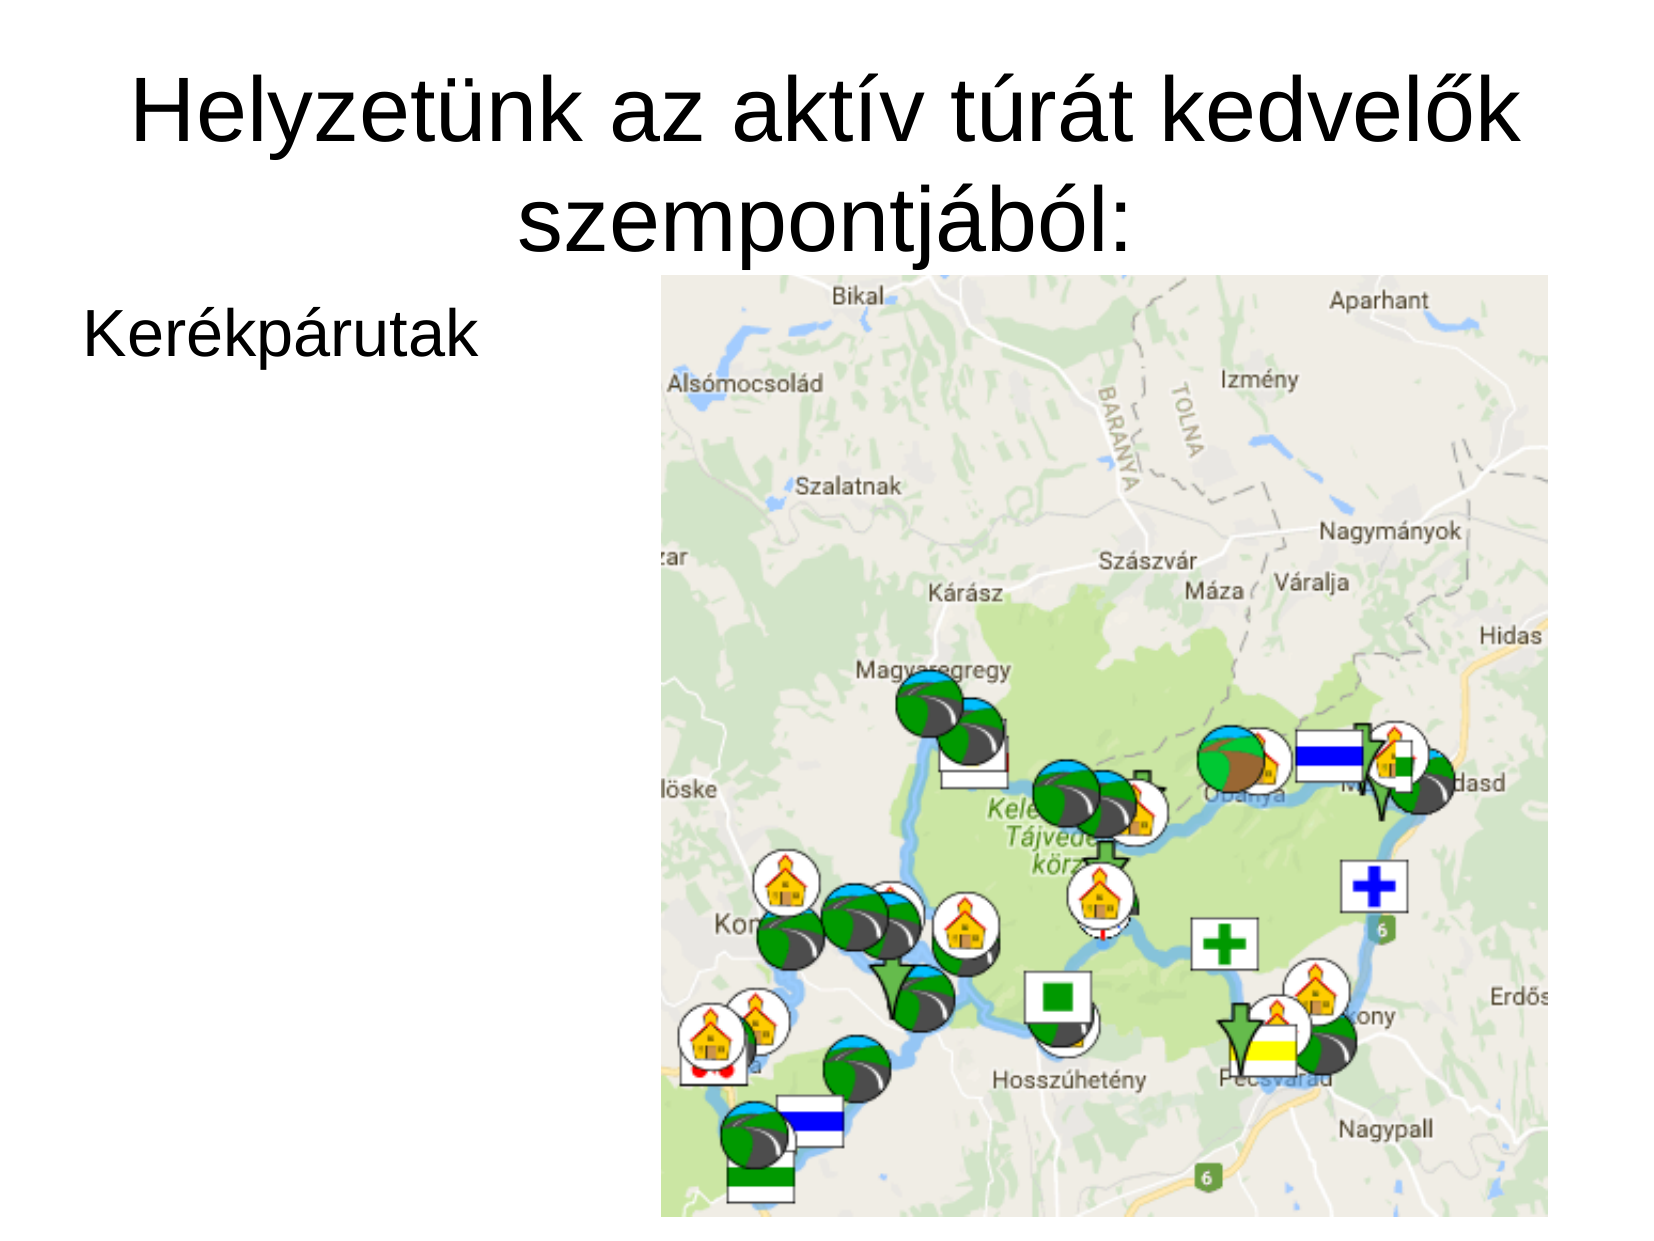

# Helyzetünk az aktív túrát kedvelők szempontjából:
Kerékpárutak